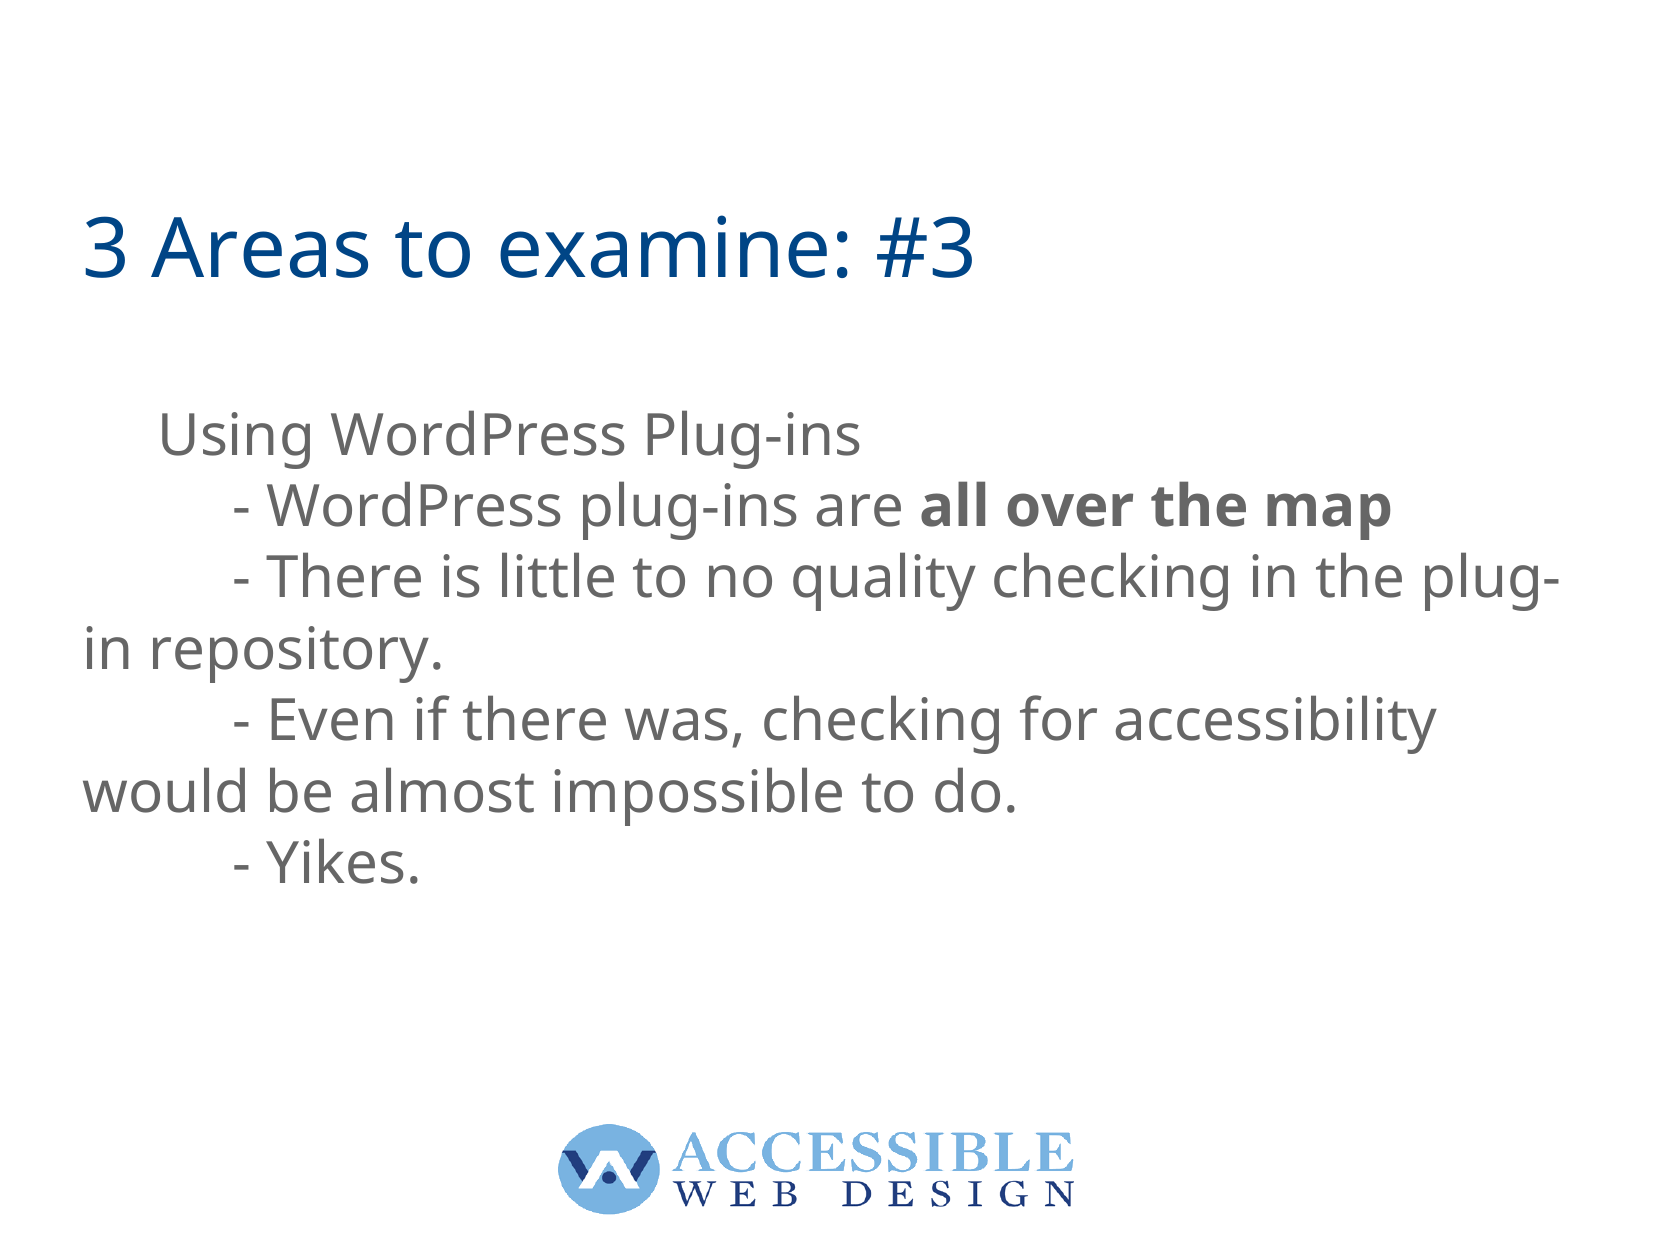

3 Areas to examine: #3
	Using WordPress Plug-ins
		- WordPress plug-ins are all over the map
		- There is little to no quality checking in the plug-in repository.
		- Even if there was, checking for accessibility would be almost impossible to do.
		- Yikes.